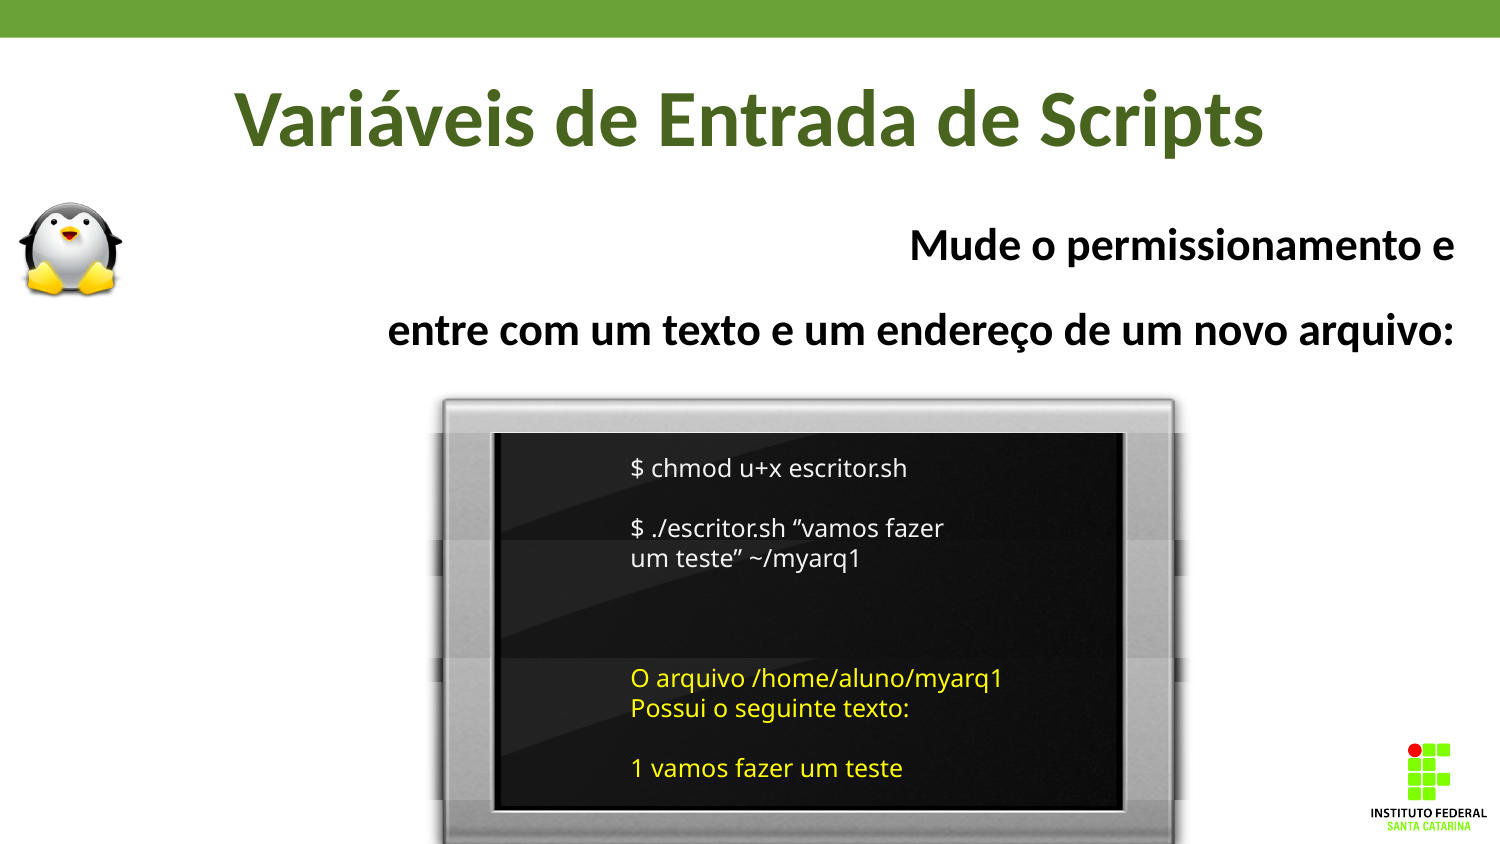

# Variáveis de Entrada de Scripts
Mude o permissionamento e
entre com um texto e um endereço de um novo arquivo:
$ chmod u+x escritor.sh
$ ./escritor.sh ‘’vamos fazer
um teste’’ ~/myarq1
O arquivo /home/aluno/myarq1
Possui o seguinte texto:
1 vamos fazer um teste